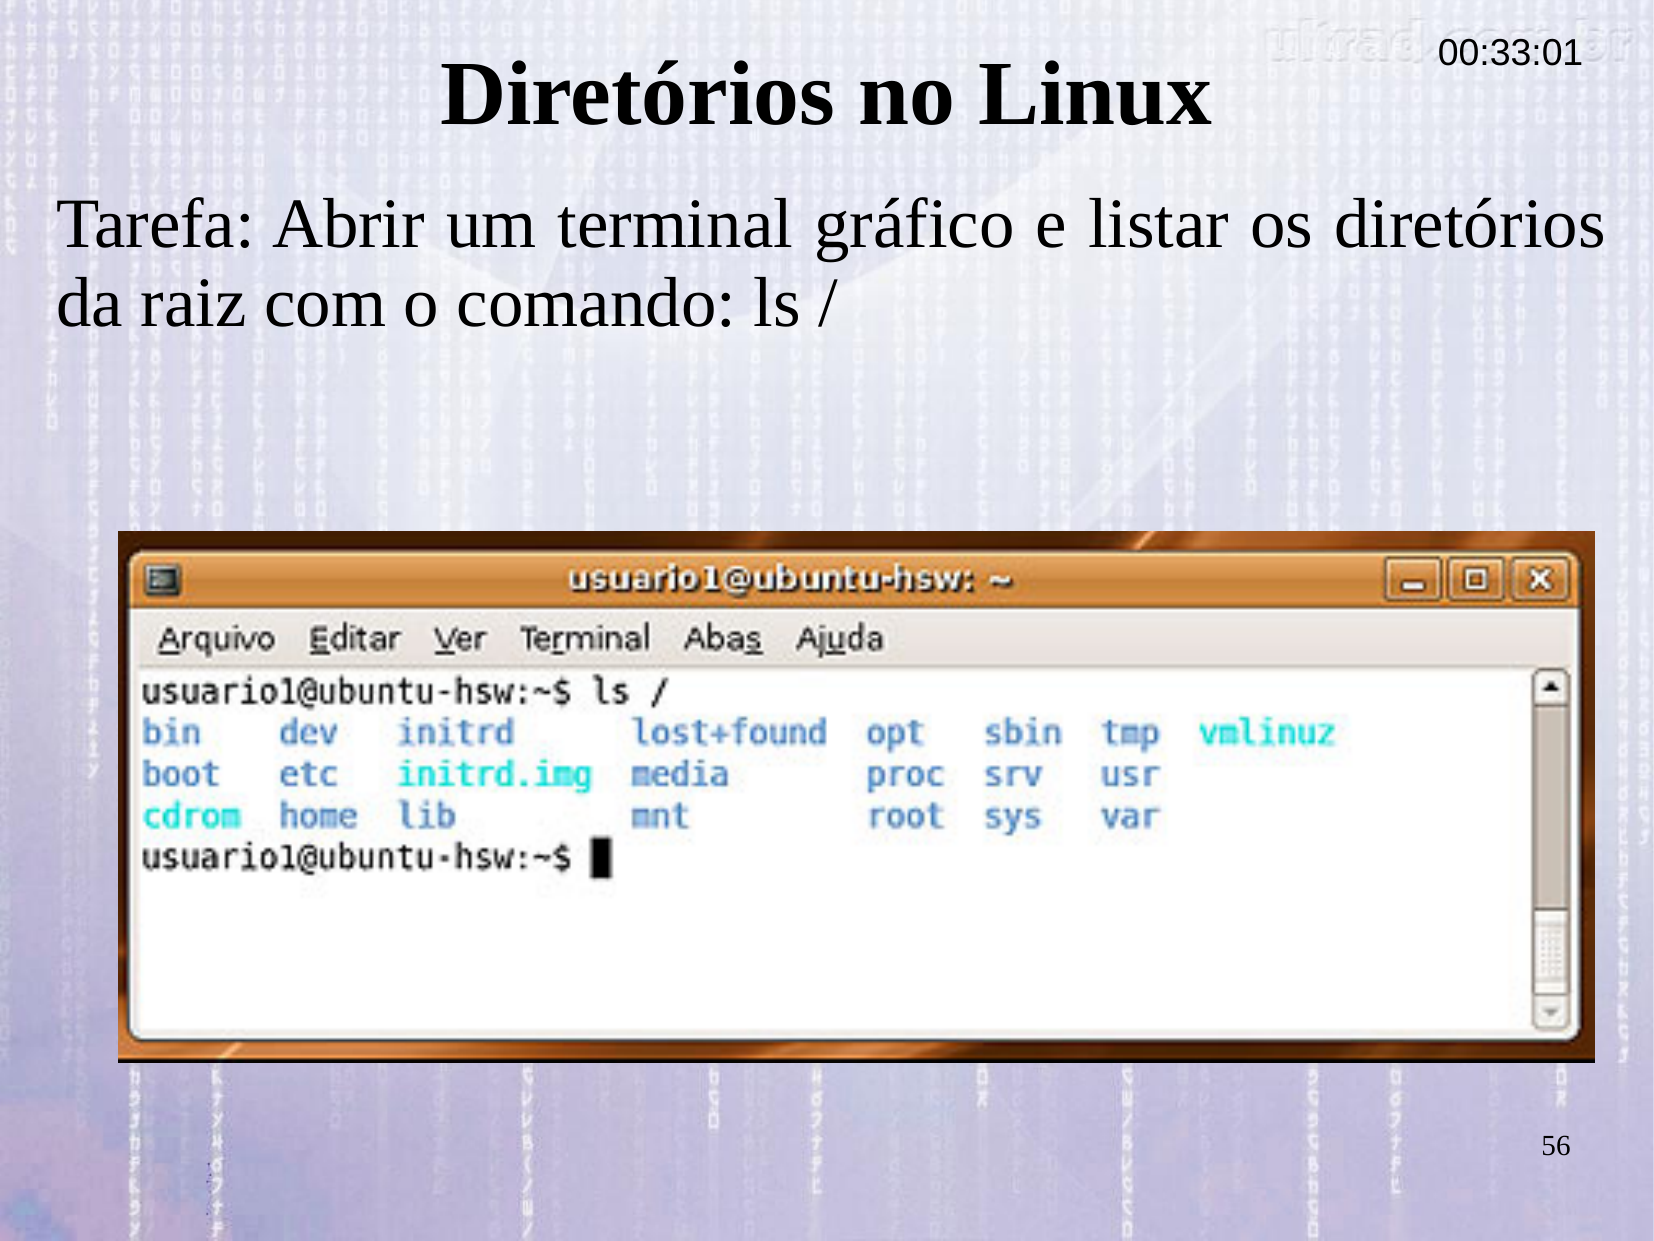

02:51:30
Diretórios no Linux
Tarefa: Abrir um terminal gráfico e listar os diretórios da raiz com o comando: ls /
56